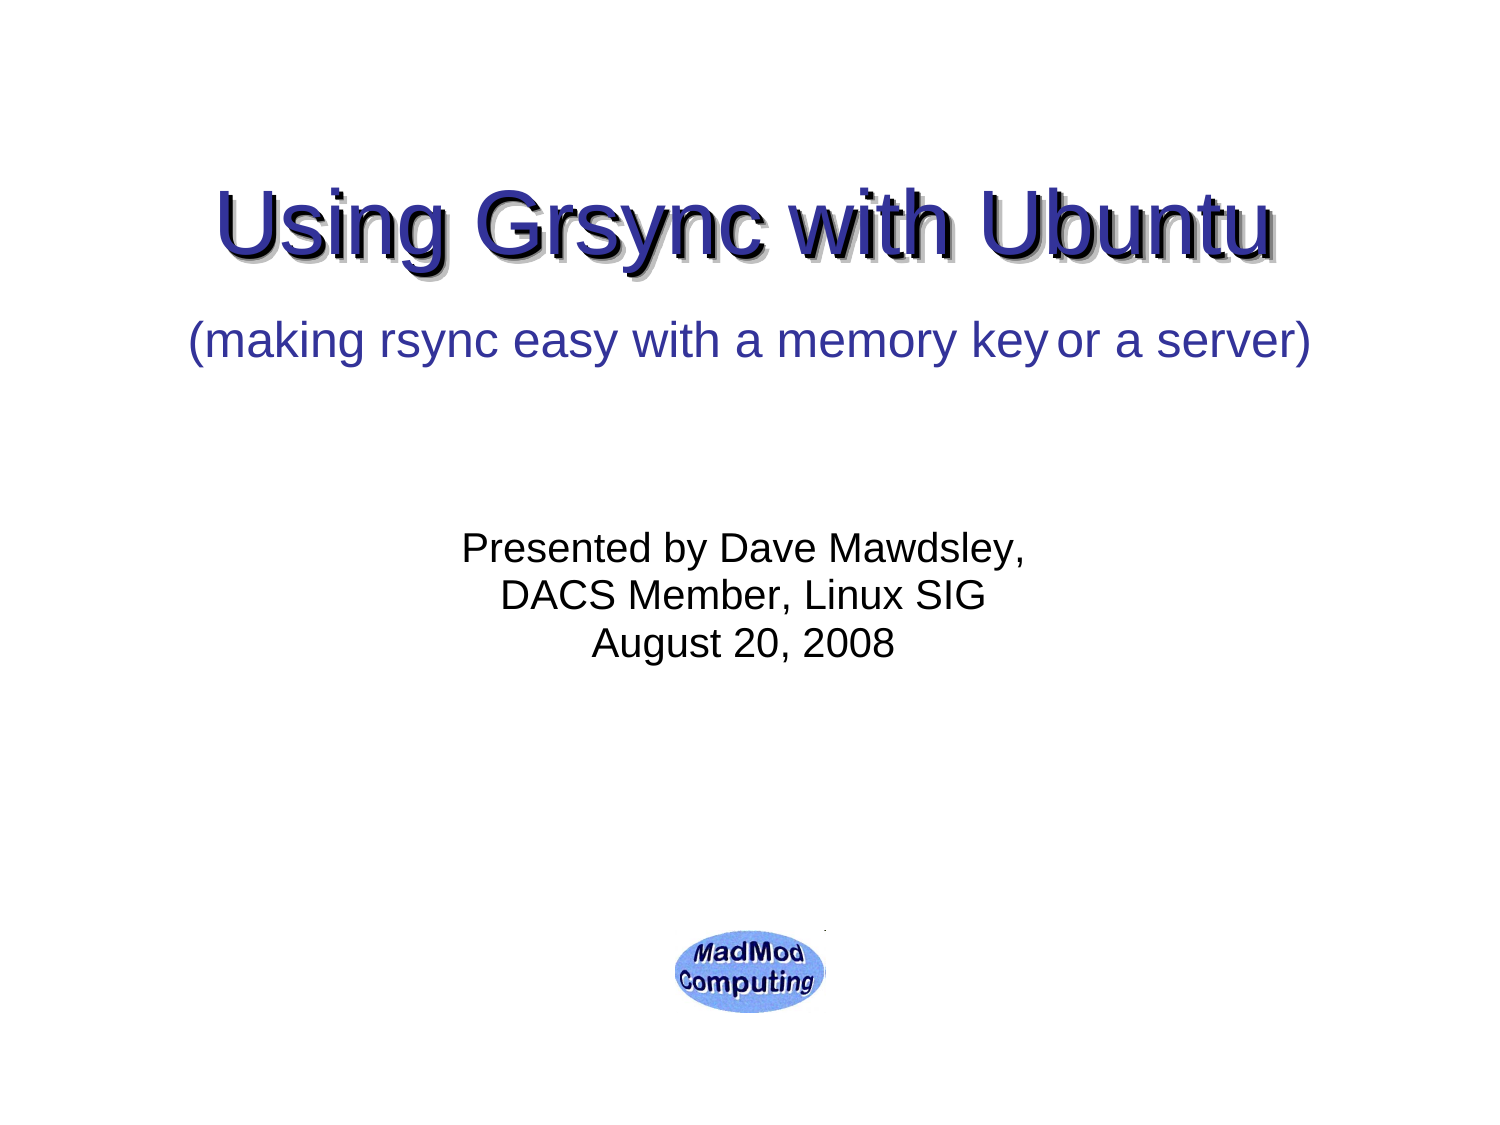

# Using Grsync with Ubuntu
(making rsync easy with a memory key or a server)
Presented by Dave Mawdsley,
DACS Member, Linux SIG
August 20, 2008